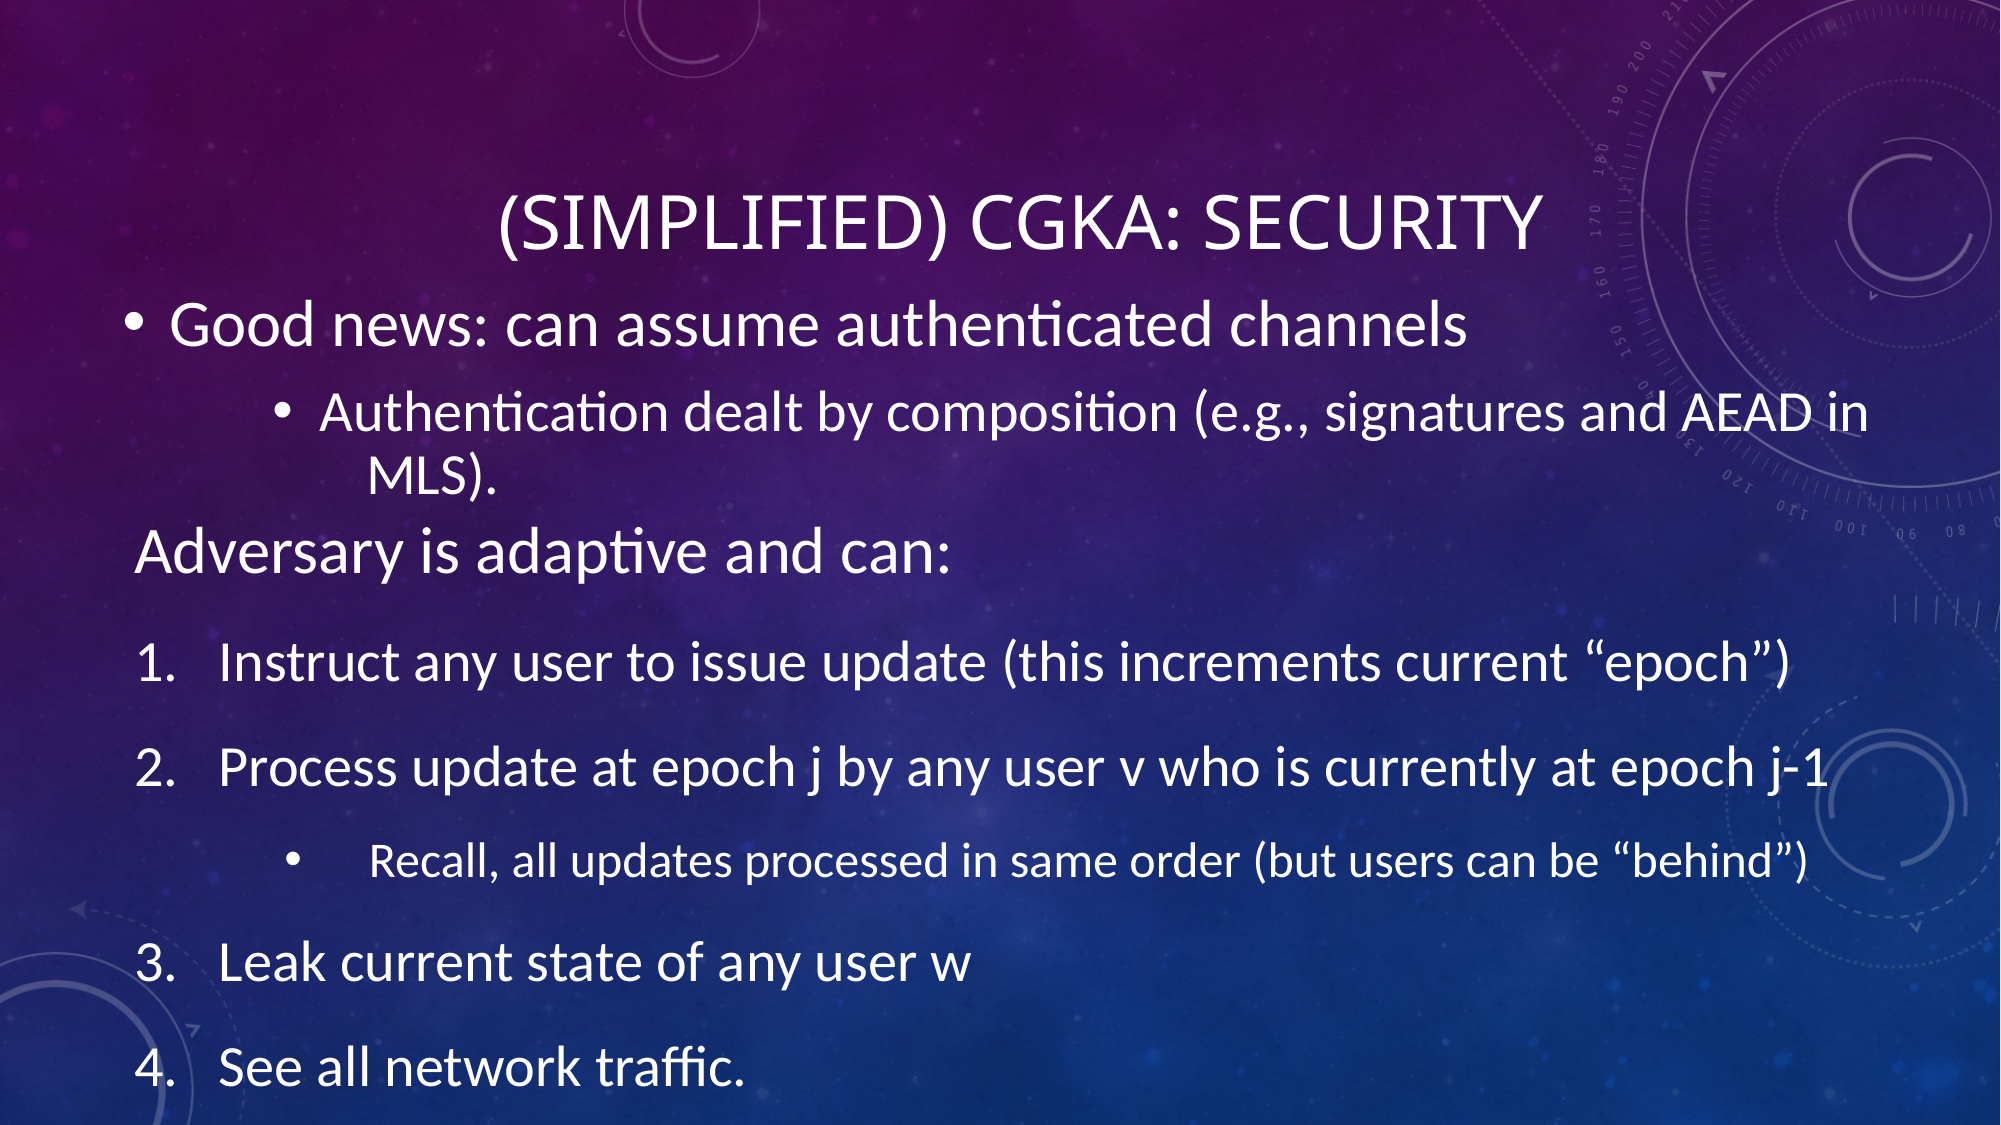

# (Simplified) CGKA: Security
Good news: can assume authenticated channels
Authentication dealt by composition (e.g., signatures and AEAD in MLS).
Adversary is adaptive and can:
Instruct any user to issue update (this increments current “epoch”)
Process update at epoch j by any user v who is currently at epoch j-1
Recall, all updates processed in same order (but users can be “behind”)
Leak current state of any user w
See all network traffic.